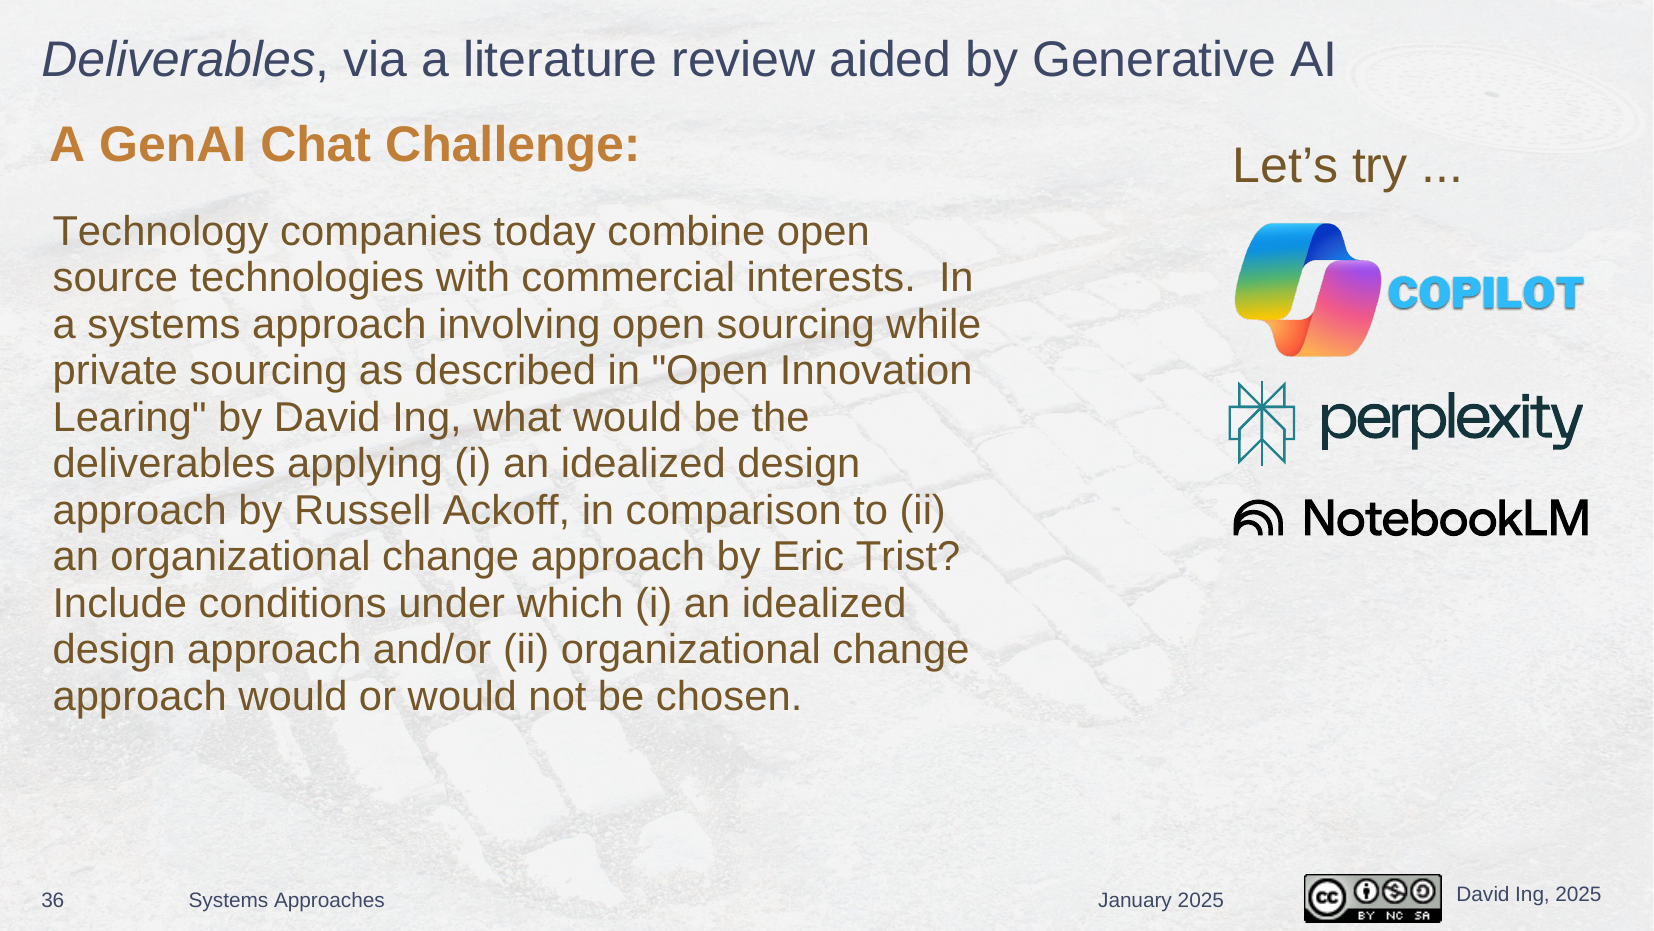

# Deliverables, via a literature review aided by Generative AI
A GenAI Chat Challenge:
Let’s try ...
Technology companies today combine open source technologies with commercial interests. In a systems approach involving open sourcing while private sourcing as described in "Open Innovation Learing" by David Ing, what would be the deliverables applying (i) an idealized design approach by Russell Ackoff, in comparison to (ii) an organizational change approach by Eric Trist? Include conditions under which (i) an idealized design approach and/or (ii) organizational change approach would or would not be chosen.
Systems Approaches
January 2025